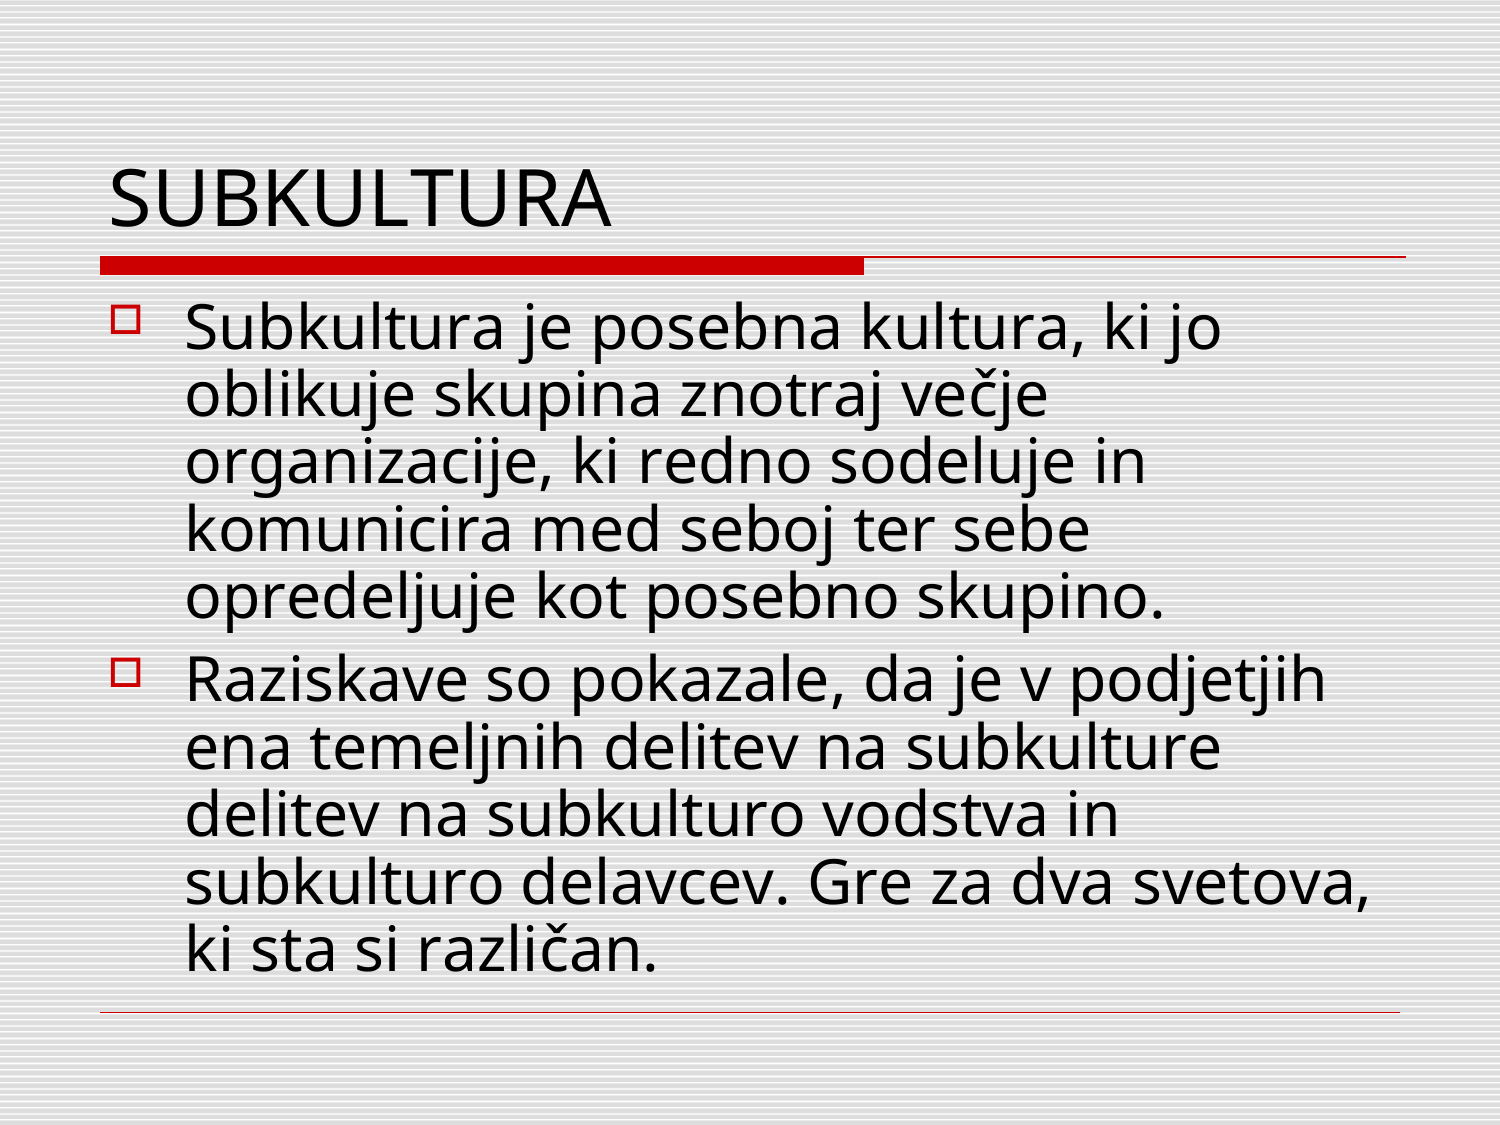

# SUBKULTURA
Subkultura je posebna kultura, ki jo oblikuje skupina znotraj večje organizacije, ki redno sodeluje in komunicira med seboj ter sebe opredeljuje kot posebno skupino.
Raziskave so pokazale, da je v podjetjih ena temeljnih delitev na subkulture delitev na subkulturo vodstva in subkulturo delavcev. Gre za dva svetova, ki sta si različan.